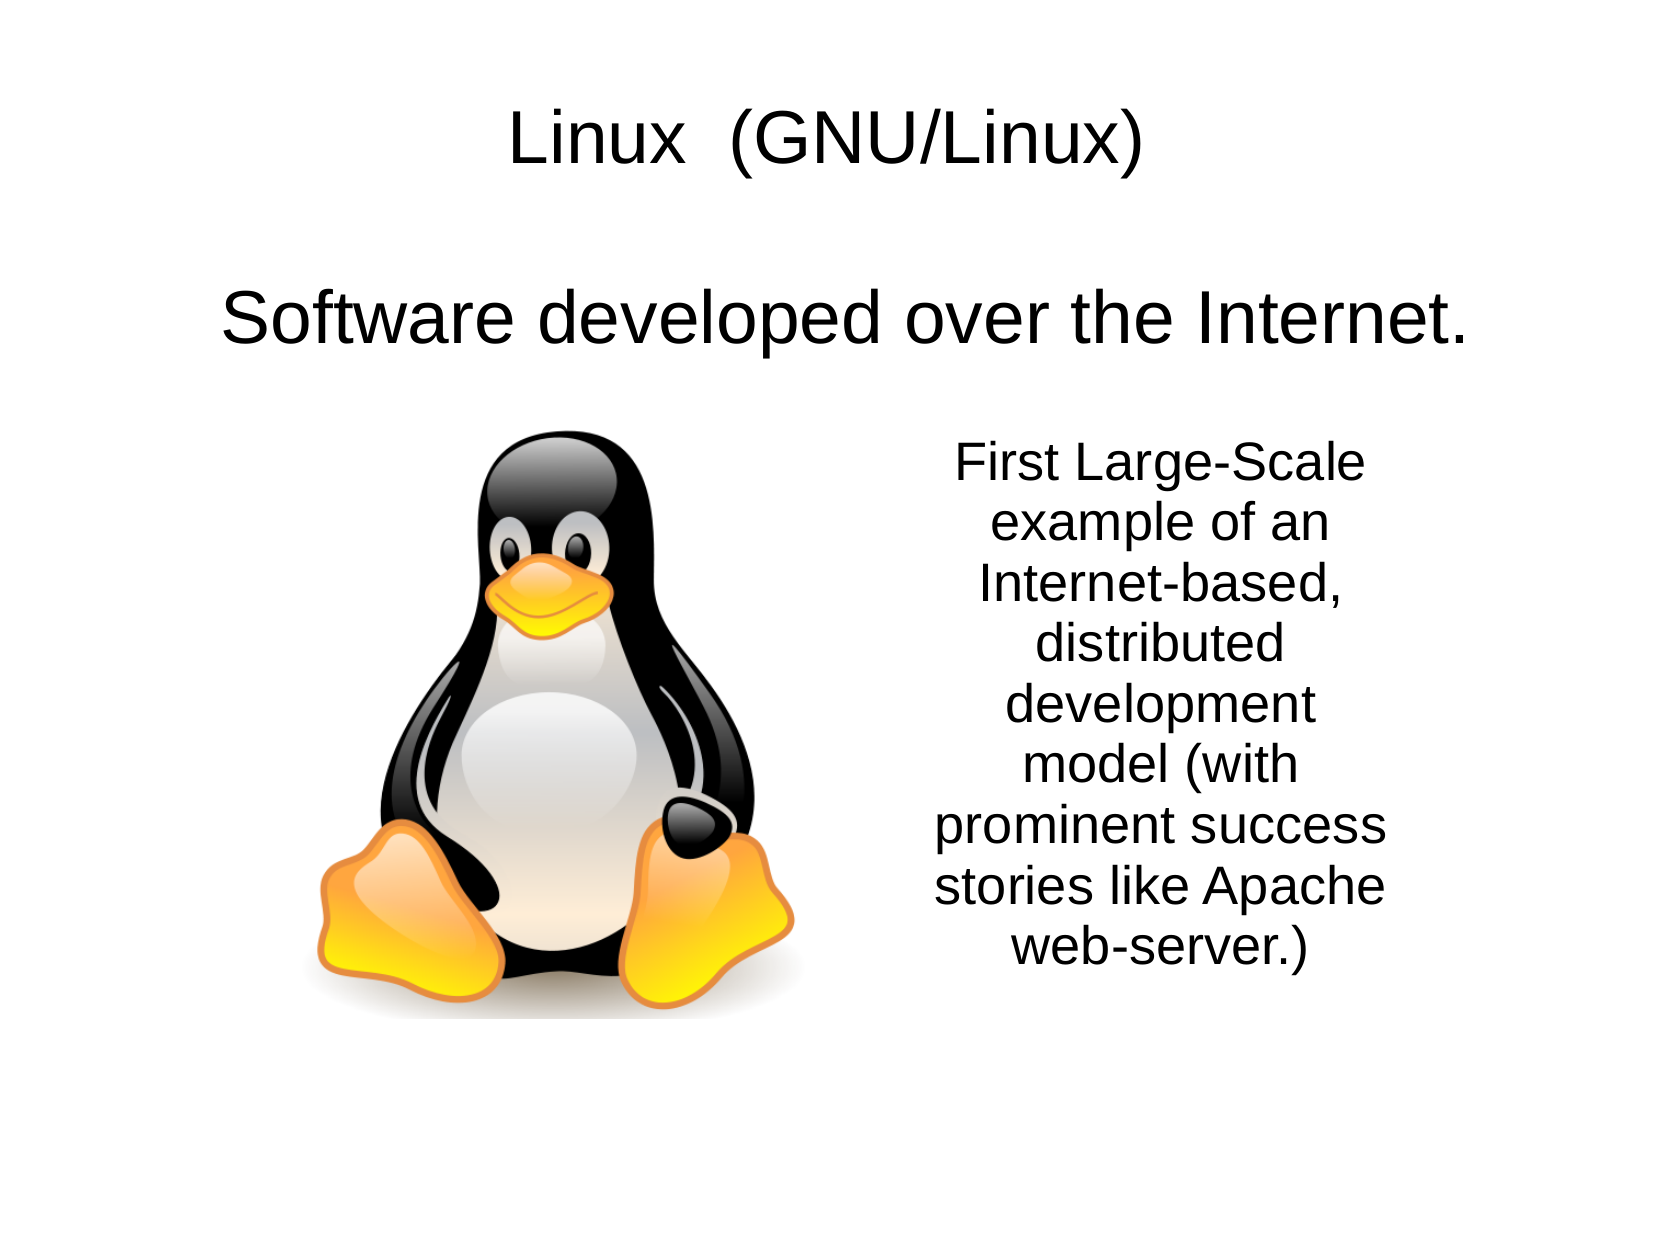

# Linux (GNU/Linux)
Software developed over the Internet.
First Large-Scale example of an Internet-based, distributed development model (with prominent success stories like Apache web-server.)